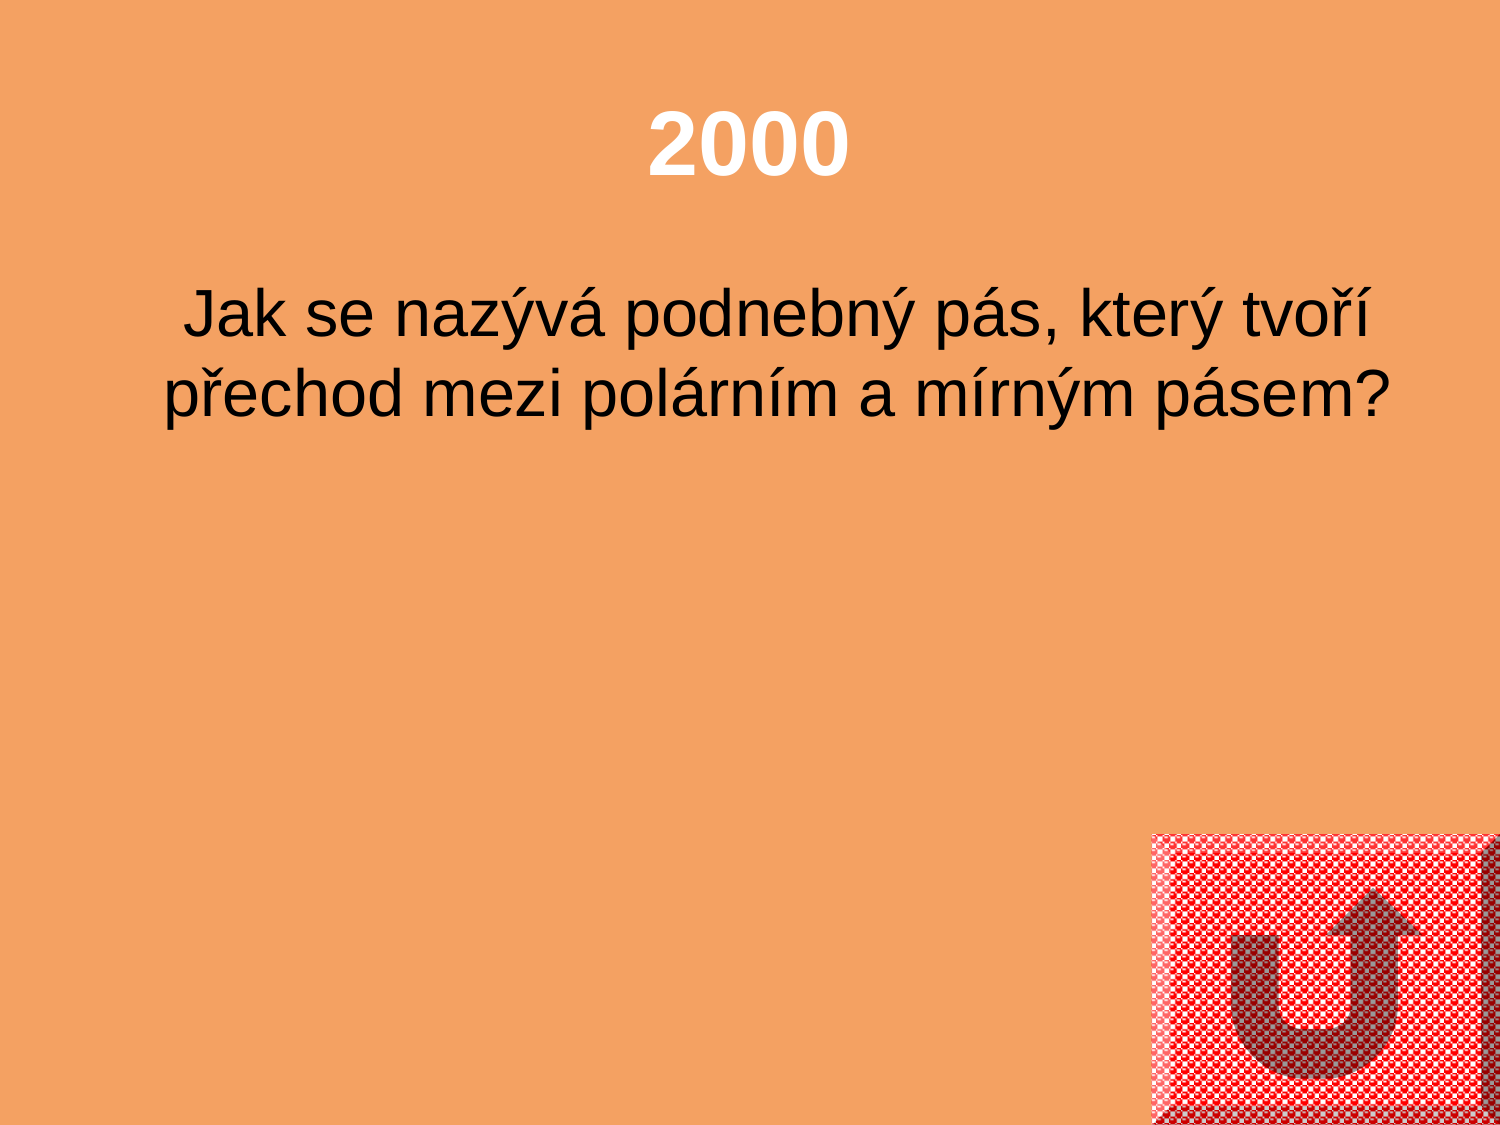

# 2000
	Jak se nazývá podnebný pás, který tvoří přechod mezi polárním a mírným pásem?